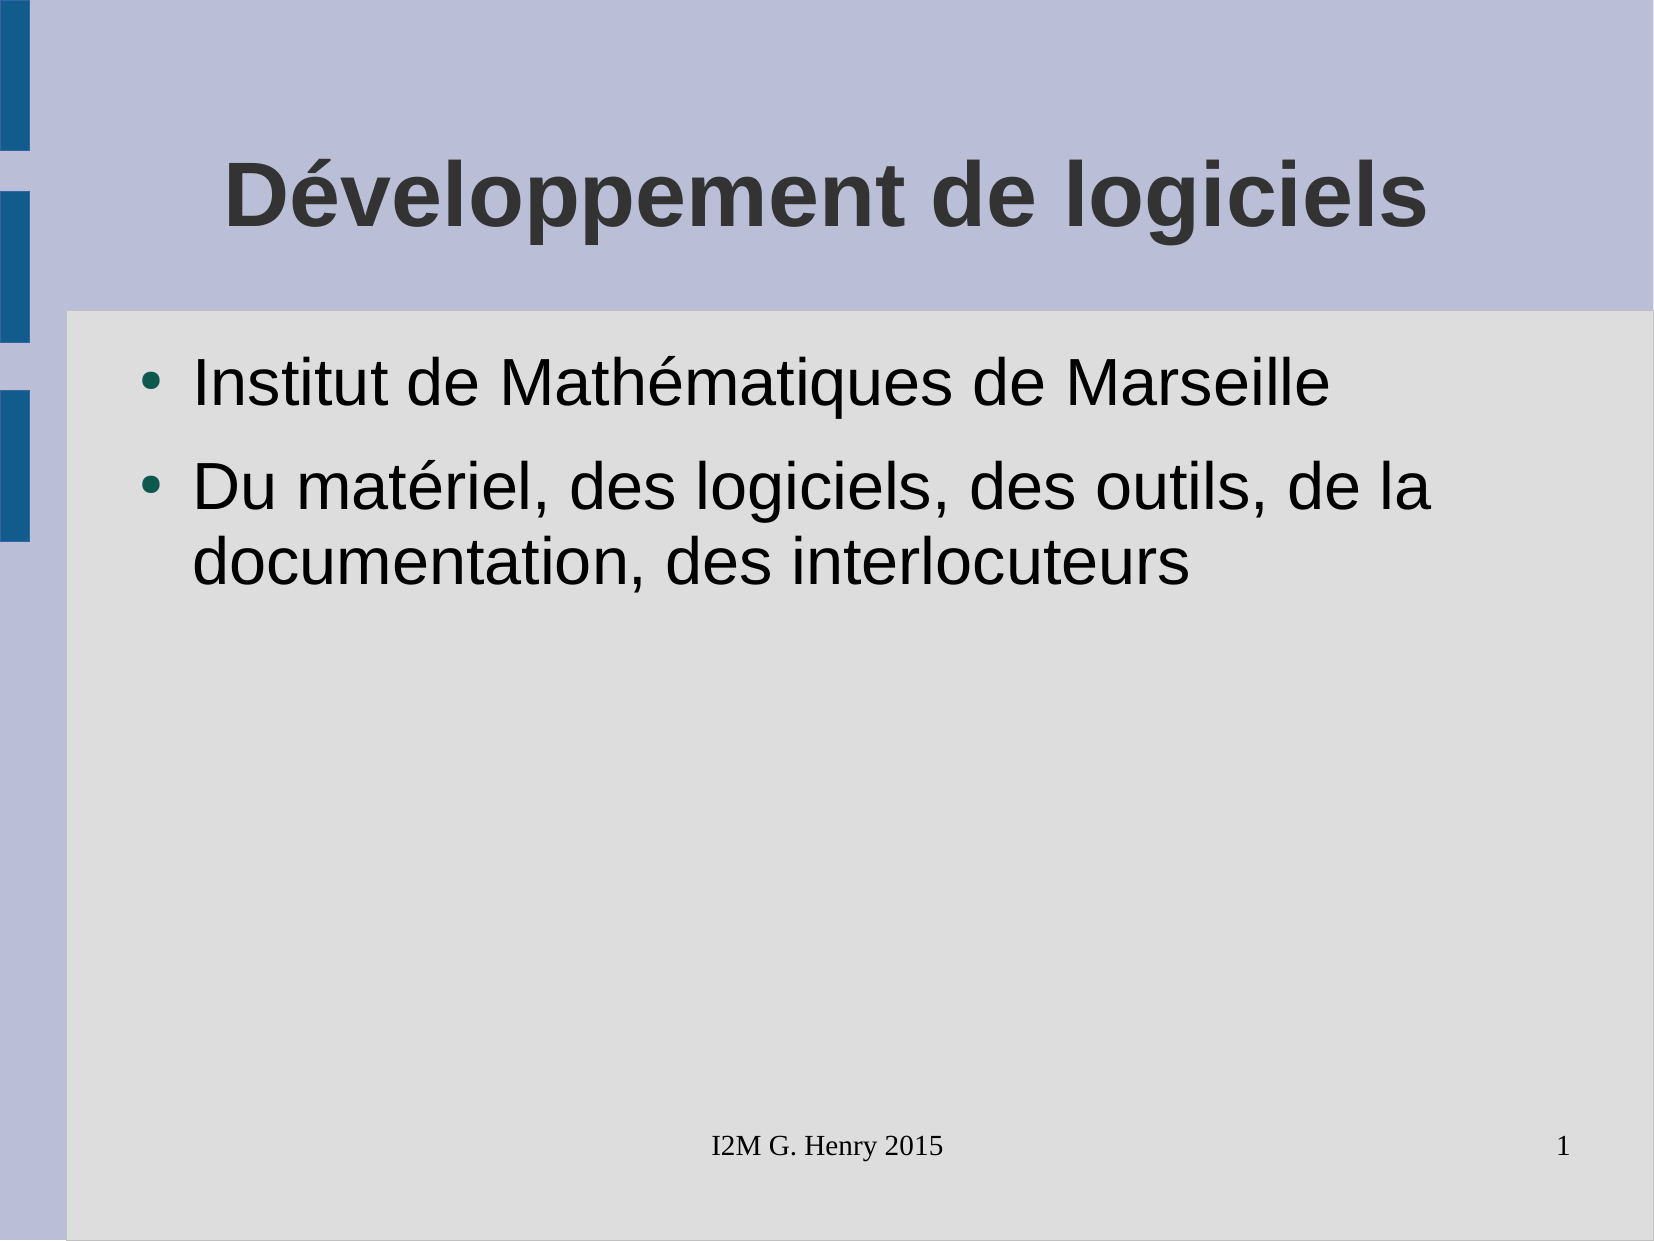

# Développement de logiciels
Institut de Mathématiques de Marseille
Du matériel, des logiciels, des outils, de la documentation, des interlocuteurs
I2M G. Henry 2015
1